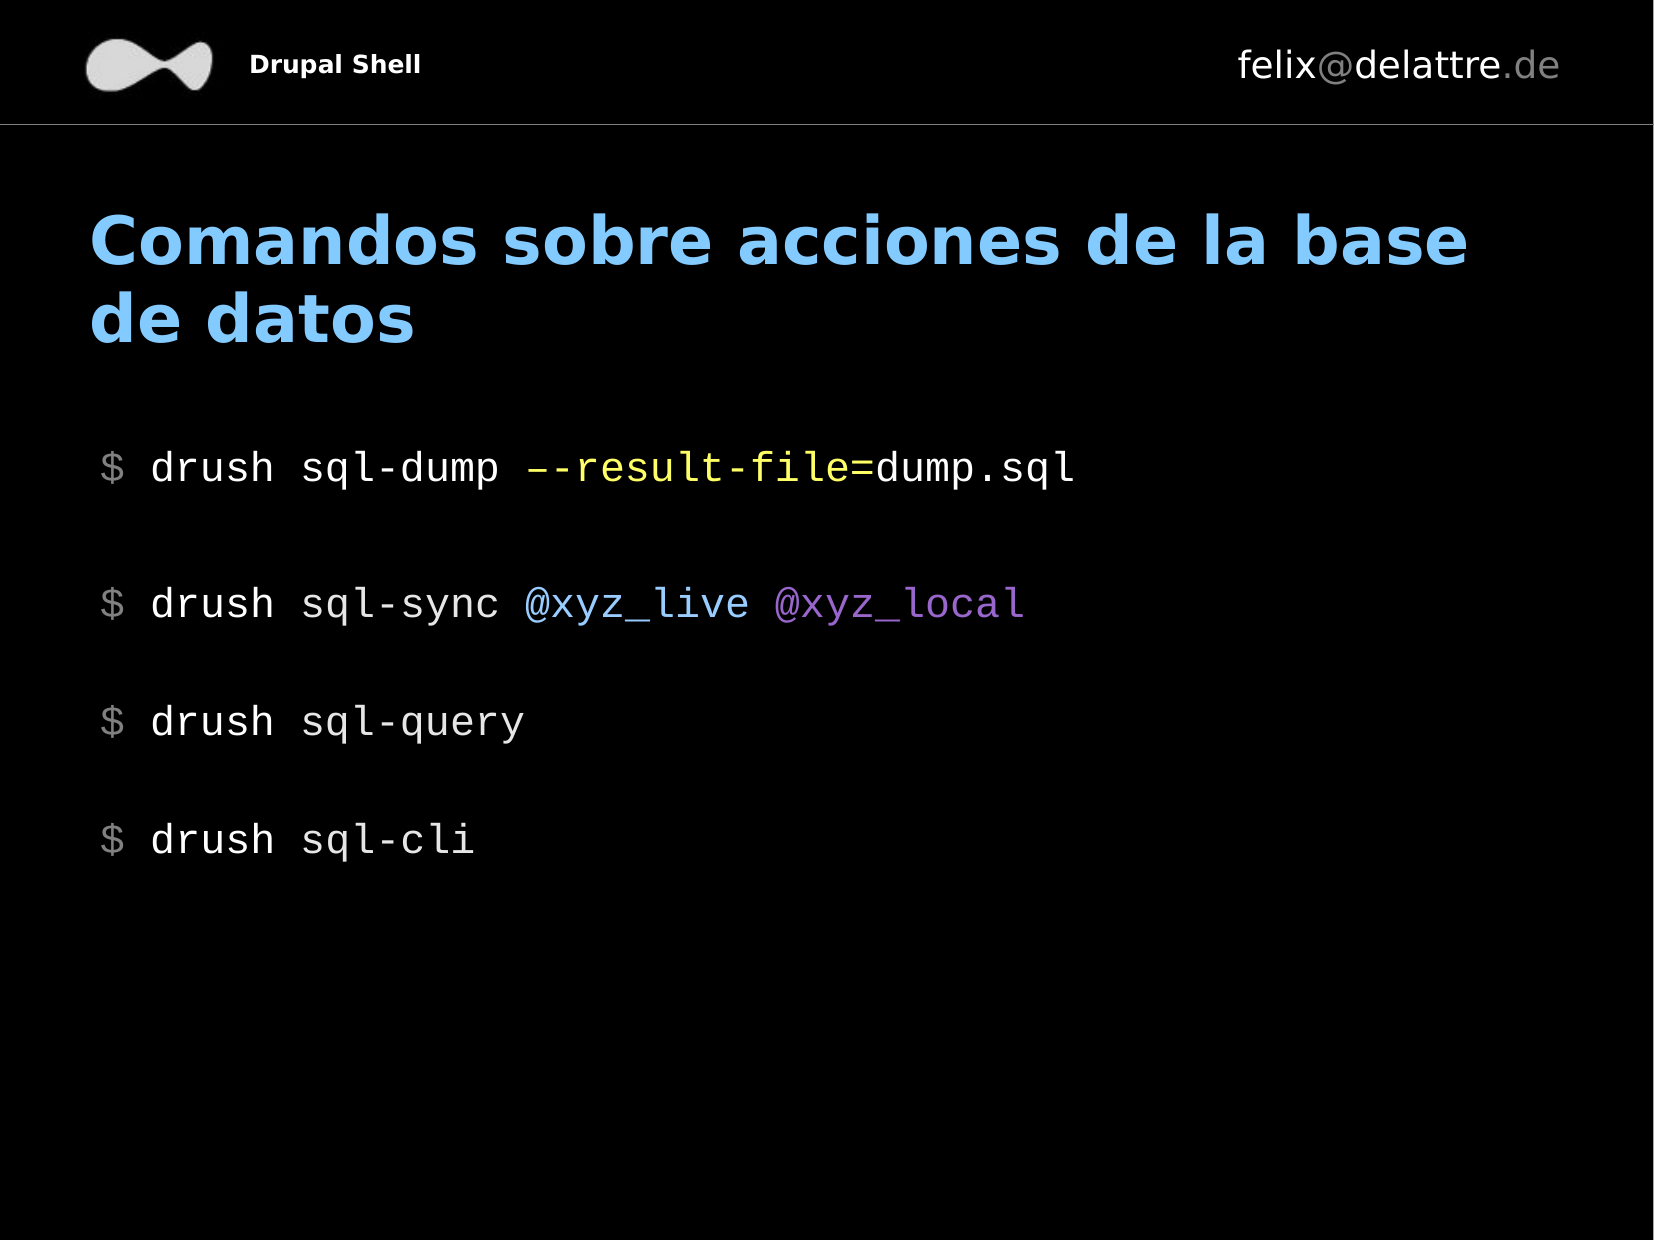

Comandos sobre acciones de la base
de datos
$ drush sql-dump –-result-file=dump.sql
$ drush sql-sync @xyz_live @xyz_local
$ drush sql-query
$ drush sql-cli